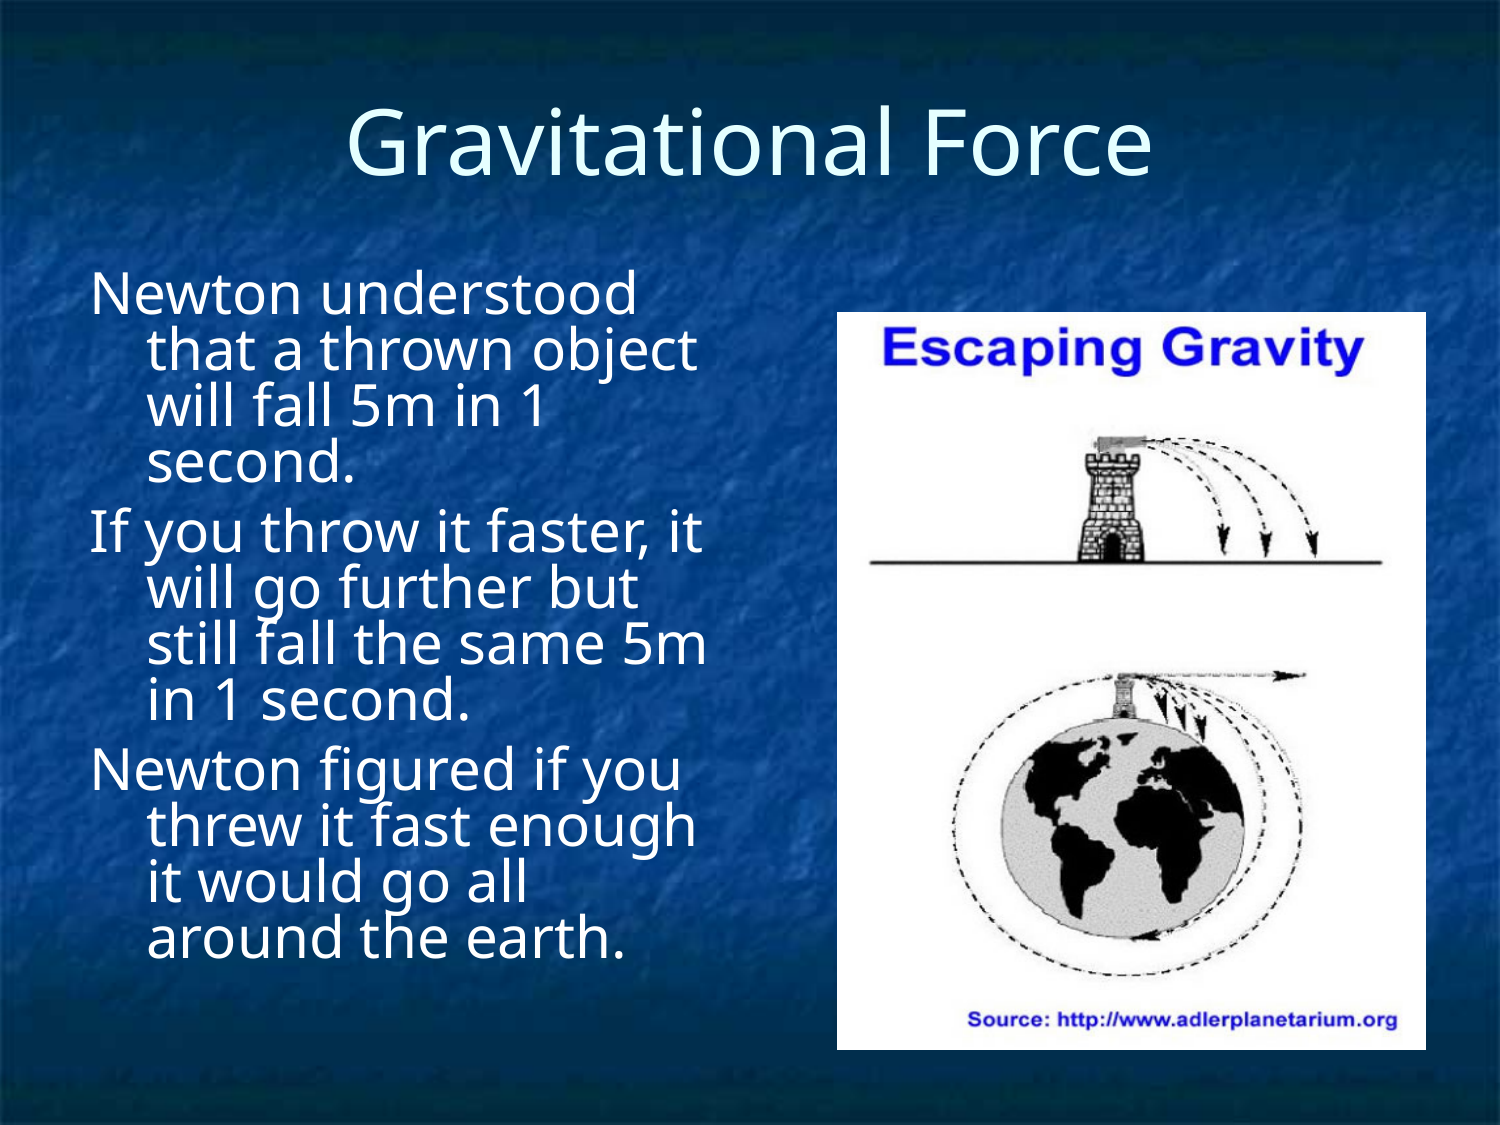

# Gravitational Force
Newton understood that a thrown object will fall 5m in 1 second.
If you throw it faster, it will go further but still fall the same 5m in 1 second.
Newton figured if you threw it fast enough it would go all around the earth.